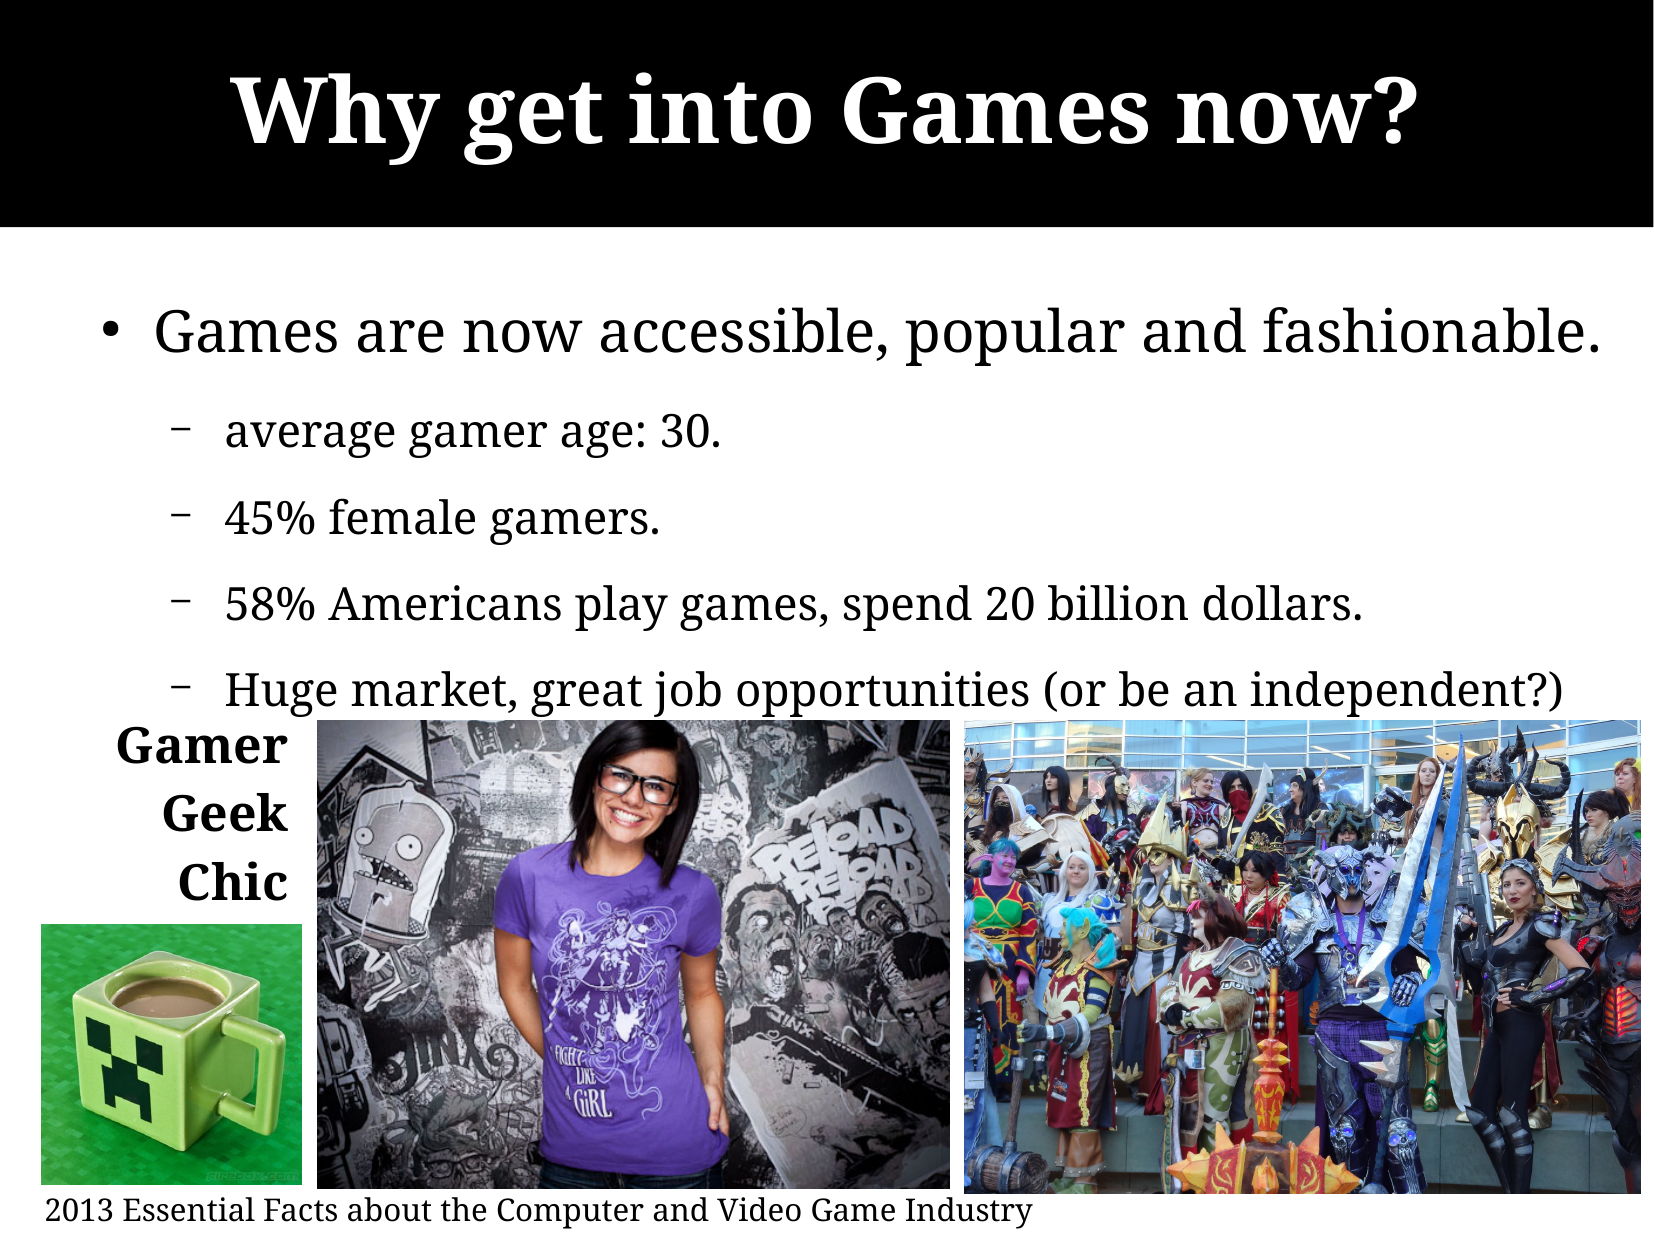

Why get into Games now?
# Games are now accessible, popular and fashionable.
average gamer age: 30.
45% female gamers.
58% Americans play games, spend 20 billion dollars.
Huge market, great job opportunities (or be an independent?)
Gamer
Geek
Chic
2013 Essential Facts about the Computer and Video Game Industry